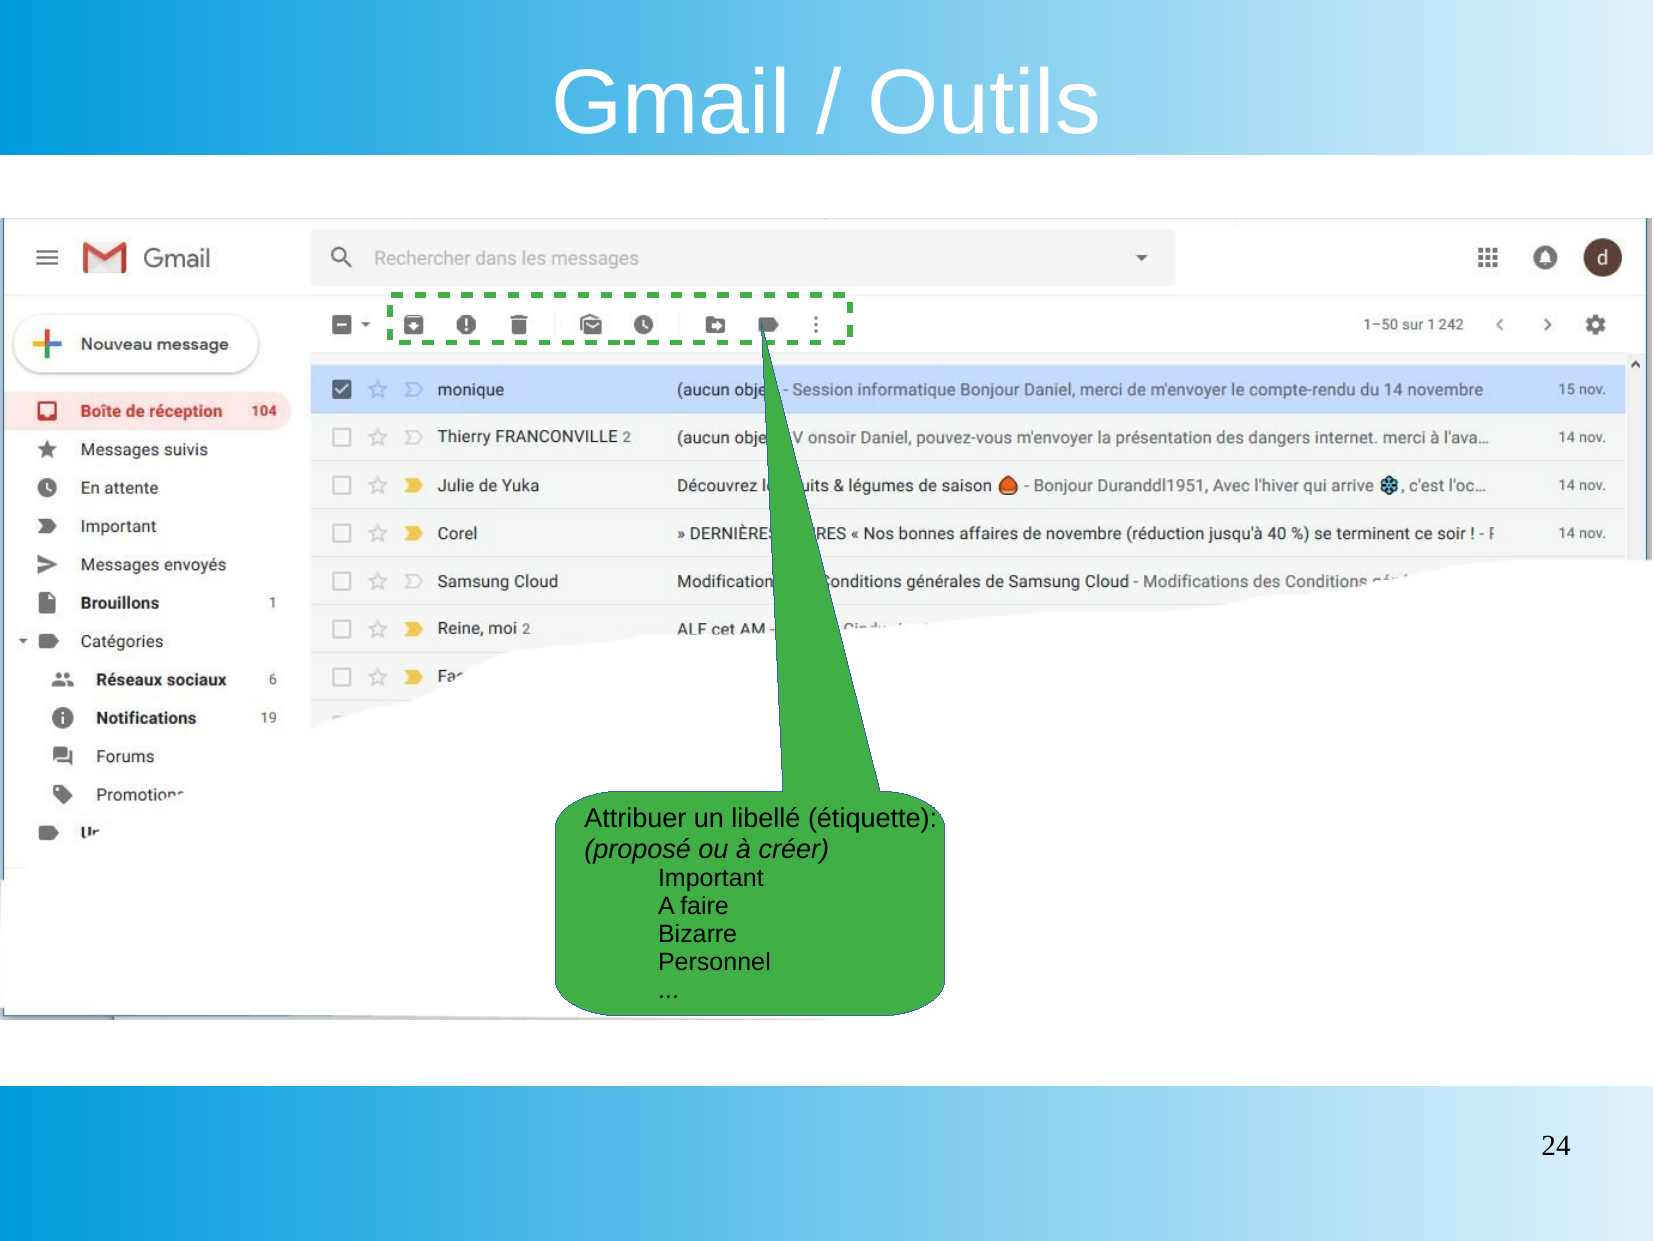

# Gmail / Outils
Attribuer un libellé (étiquette):
(proposé ou à créer)
	Important
	A faire
	Bizarre
	Personnel
	...
24